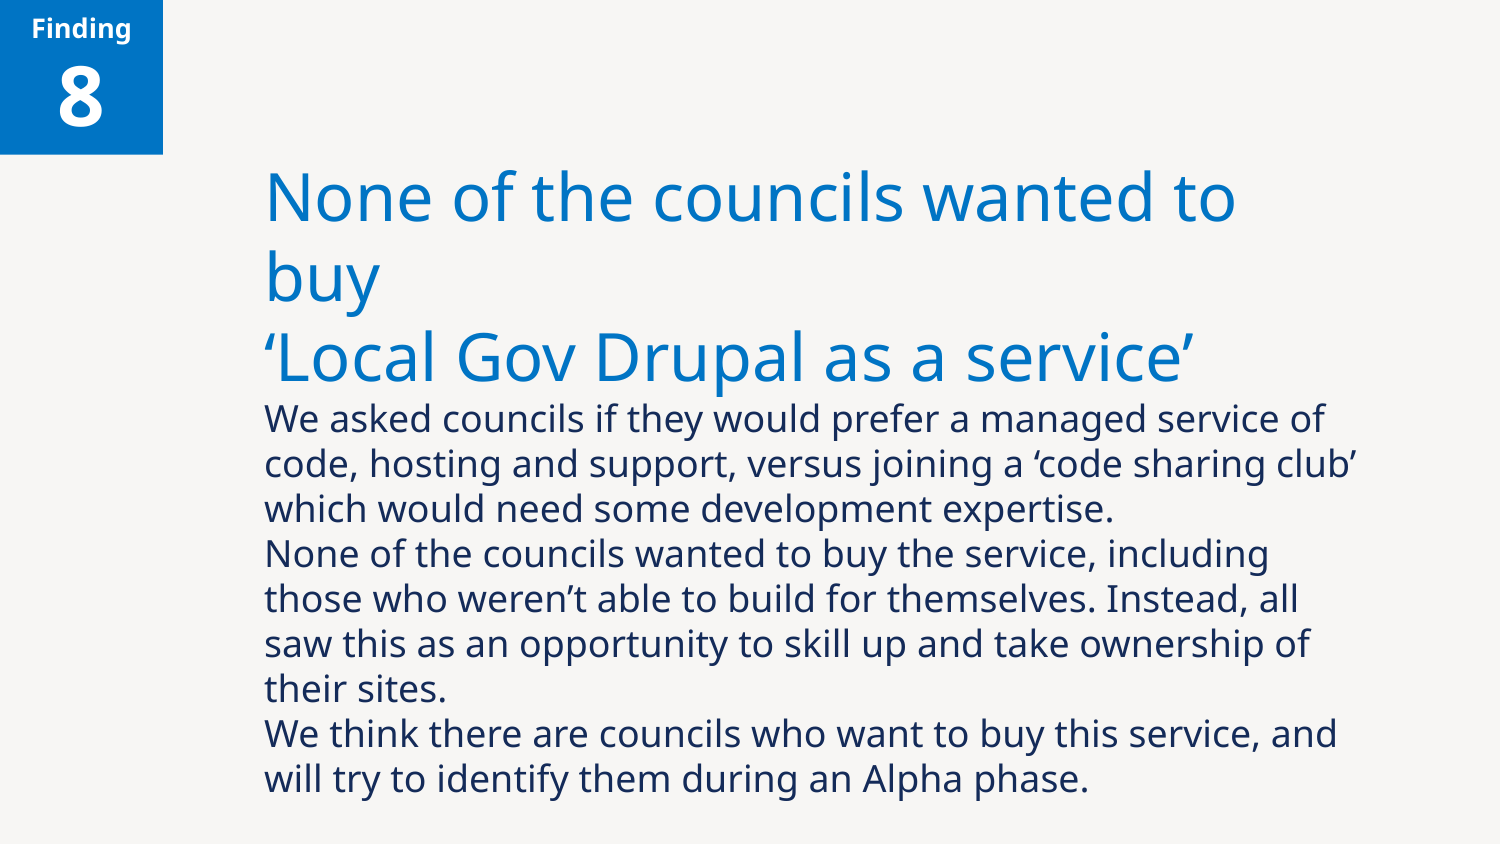

Finding
8
# None of the councils wanted to buy ‘Local Gov Drupal as a service’ We asked councils if they would prefer a managed service of code, hosting and support, versus joining a ‘code sharing club’ which would need some development expertise. None of the councils wanted to buy the service, including those who weren’t able to build for themselves. Instead, all saw this as an opportunity to skill up and take ownership of their sites. We think there are councils who want to buy this service, and will try to identify them during an Alpha phase.